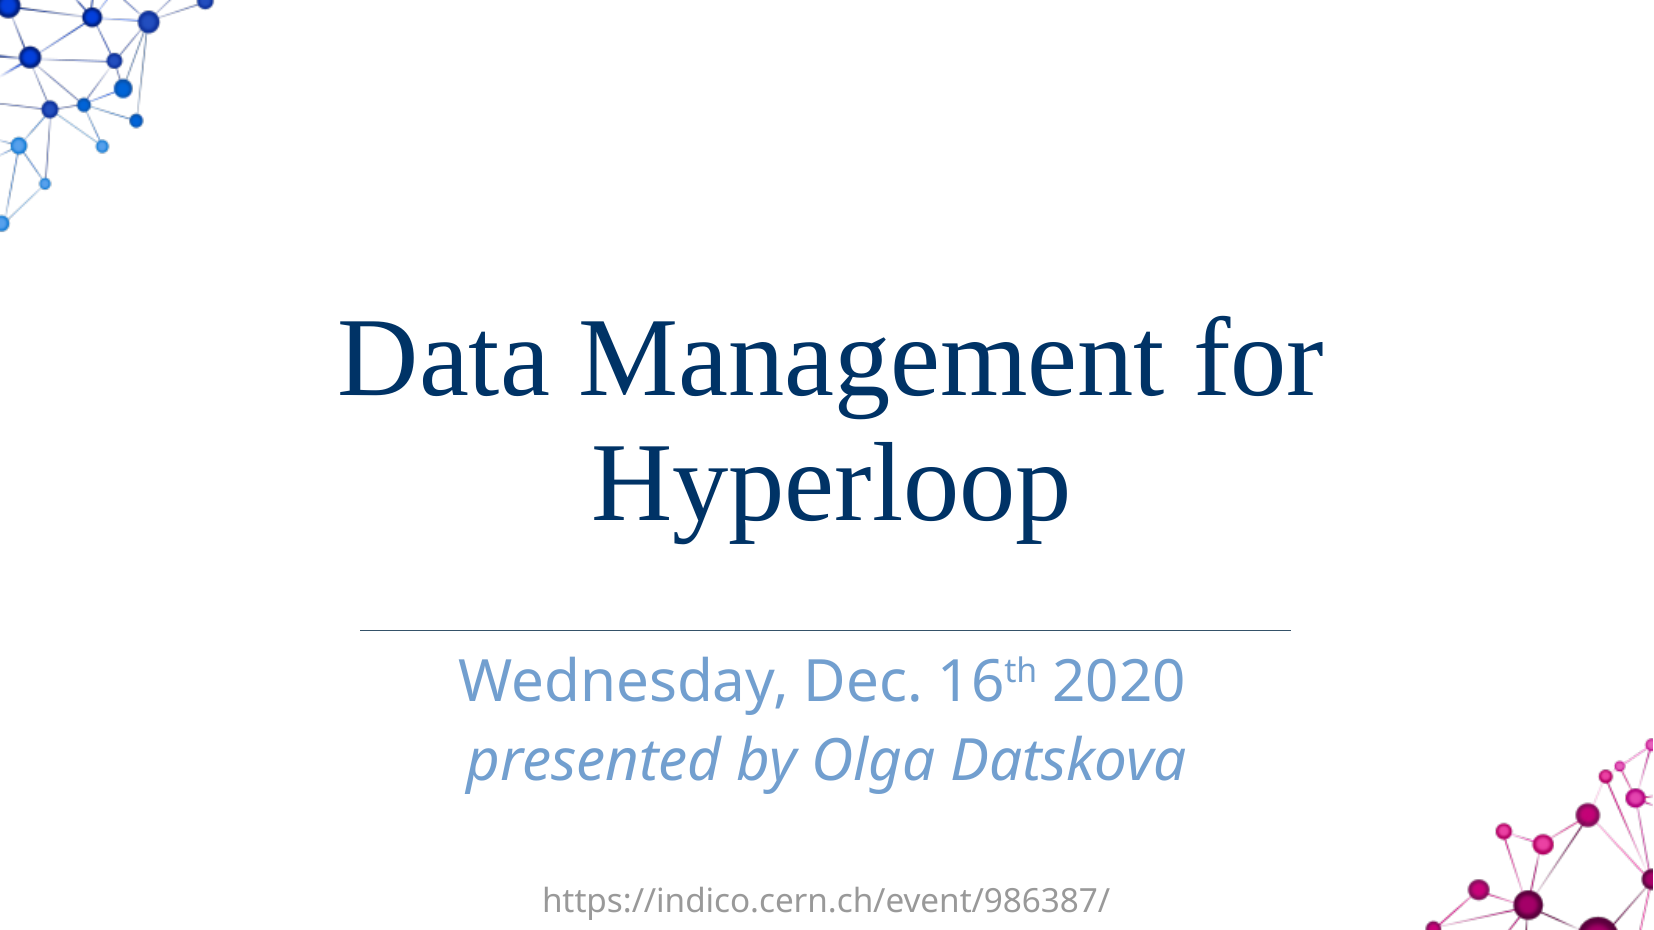

# Data Management for Hyperloop
Wednesday, Dec. 16th 2020
presented by Olga Datskova
https://indico.cern.ch/event/986387/